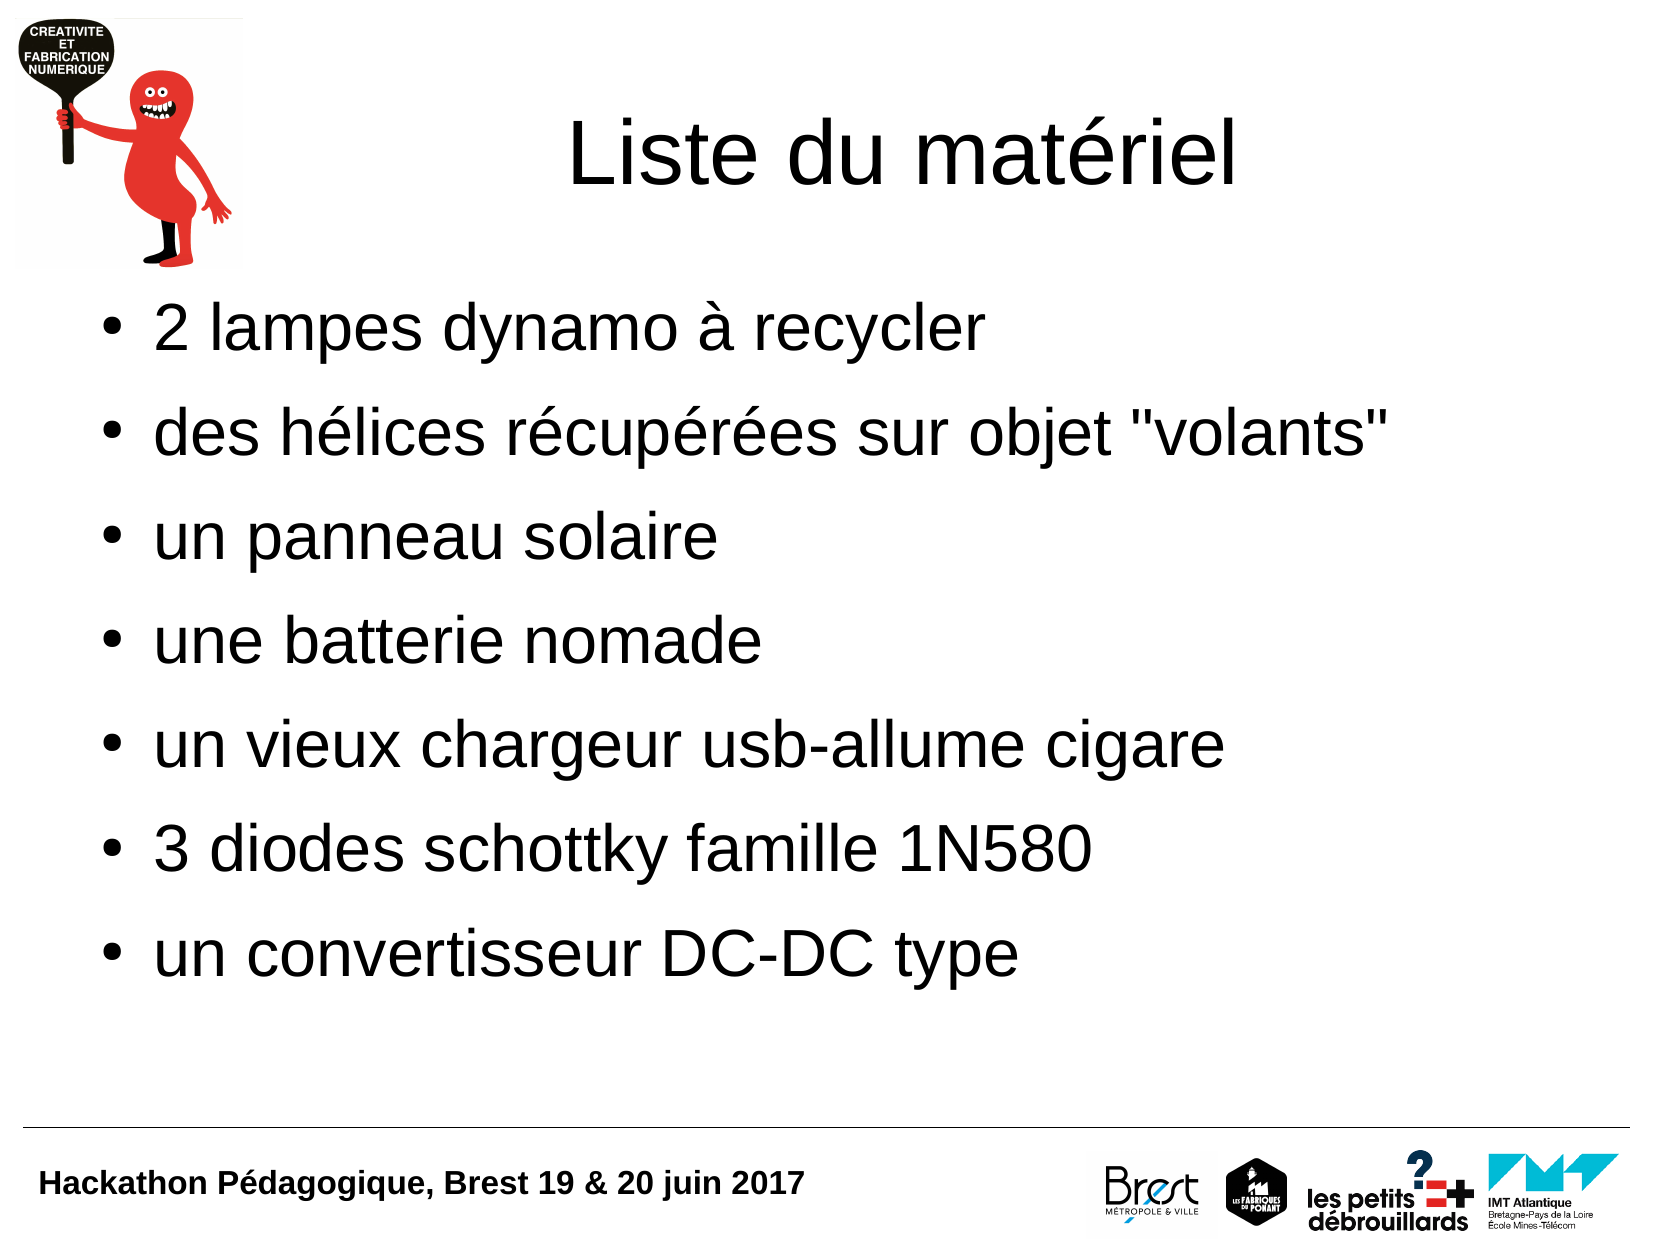

# Liste du matériel
2 lampes dynamo à recycler
des hélices récupérées sur objet "volants"
un panneau solaire
une batterie nomade
un vieux chargeur usb-allume cigare
3 diodes schottky famille 1N580
un convertisseur DC-DC type
Hackathon Pédagogique, Brest 19 & 20 juin 2017